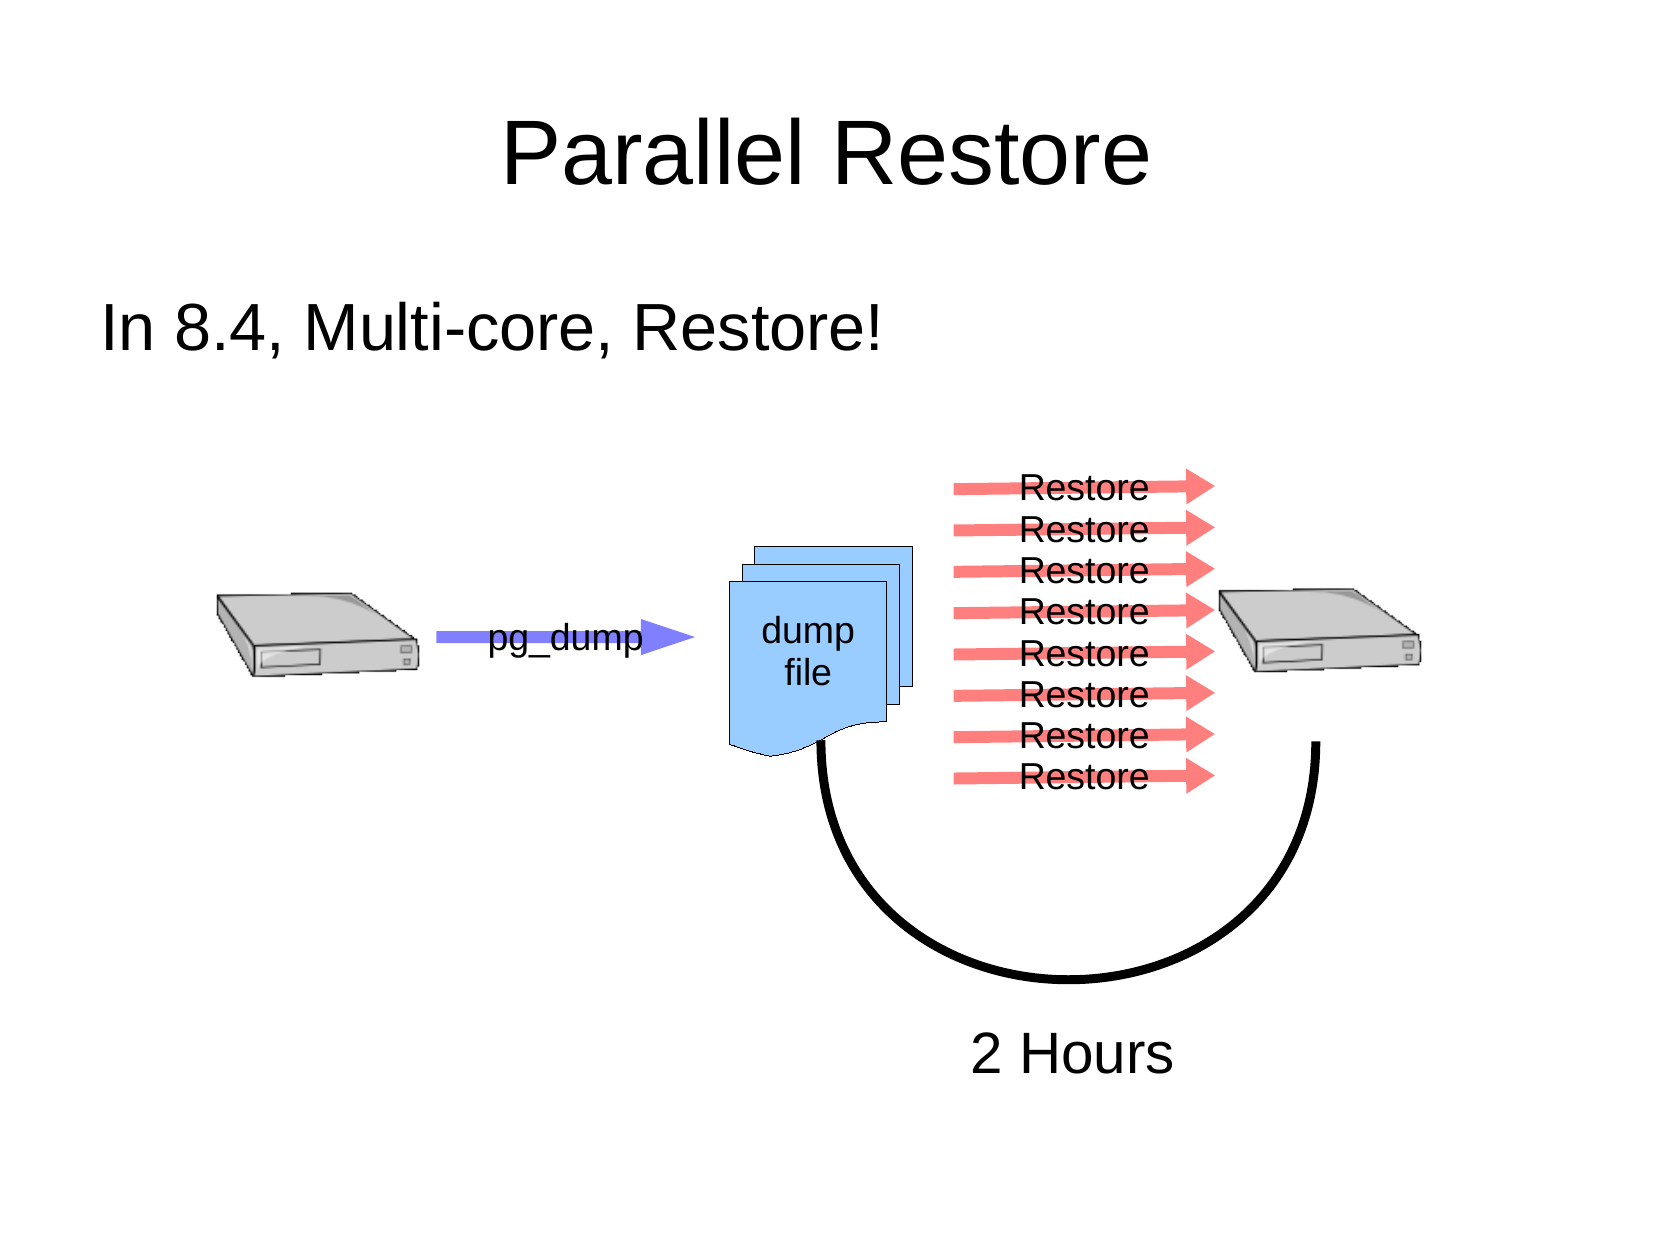

# Parallel Restore
In 8.4, Multi-core, Restore!
dump
file
2 Hours